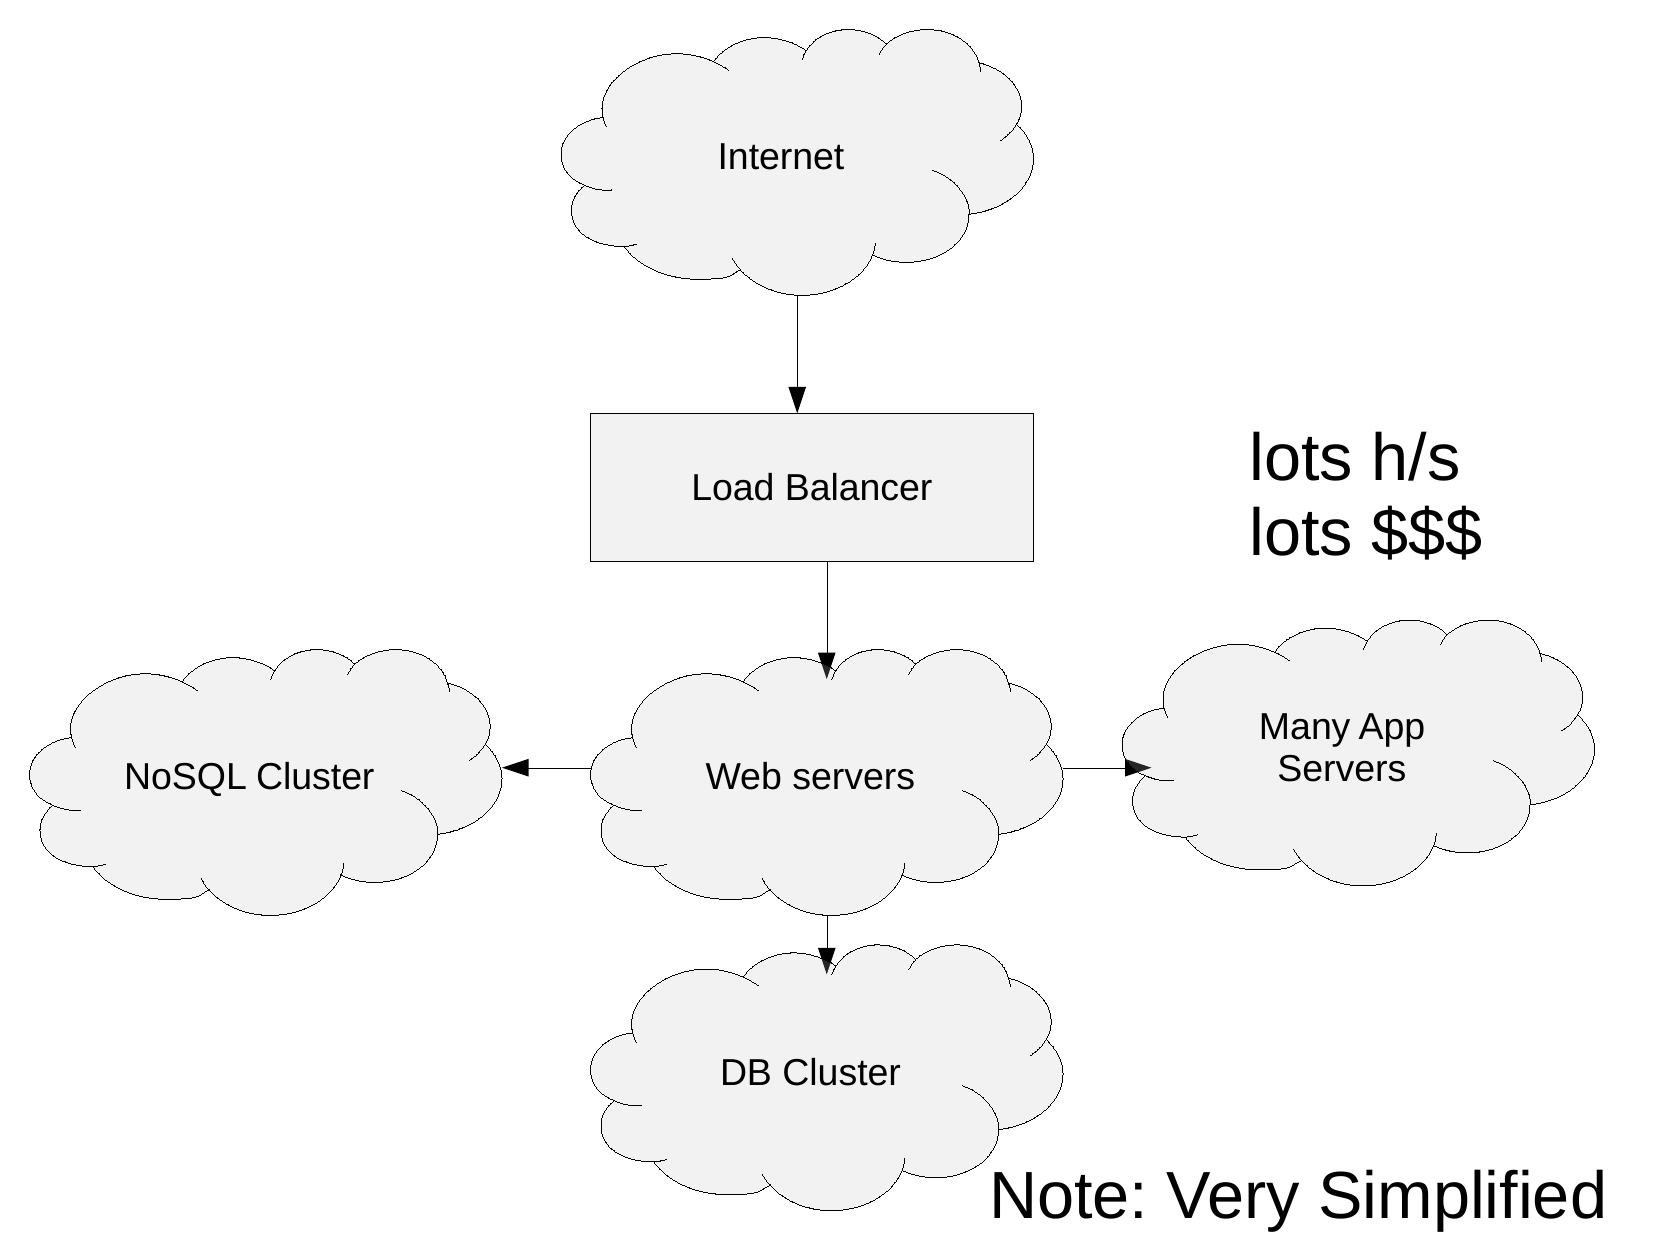

Internet
lots h/s
lots $$$
Load Balancer
Many App Servers
NoSQL Cluster
Web servers
DB Cluster
Note: Very Simplified